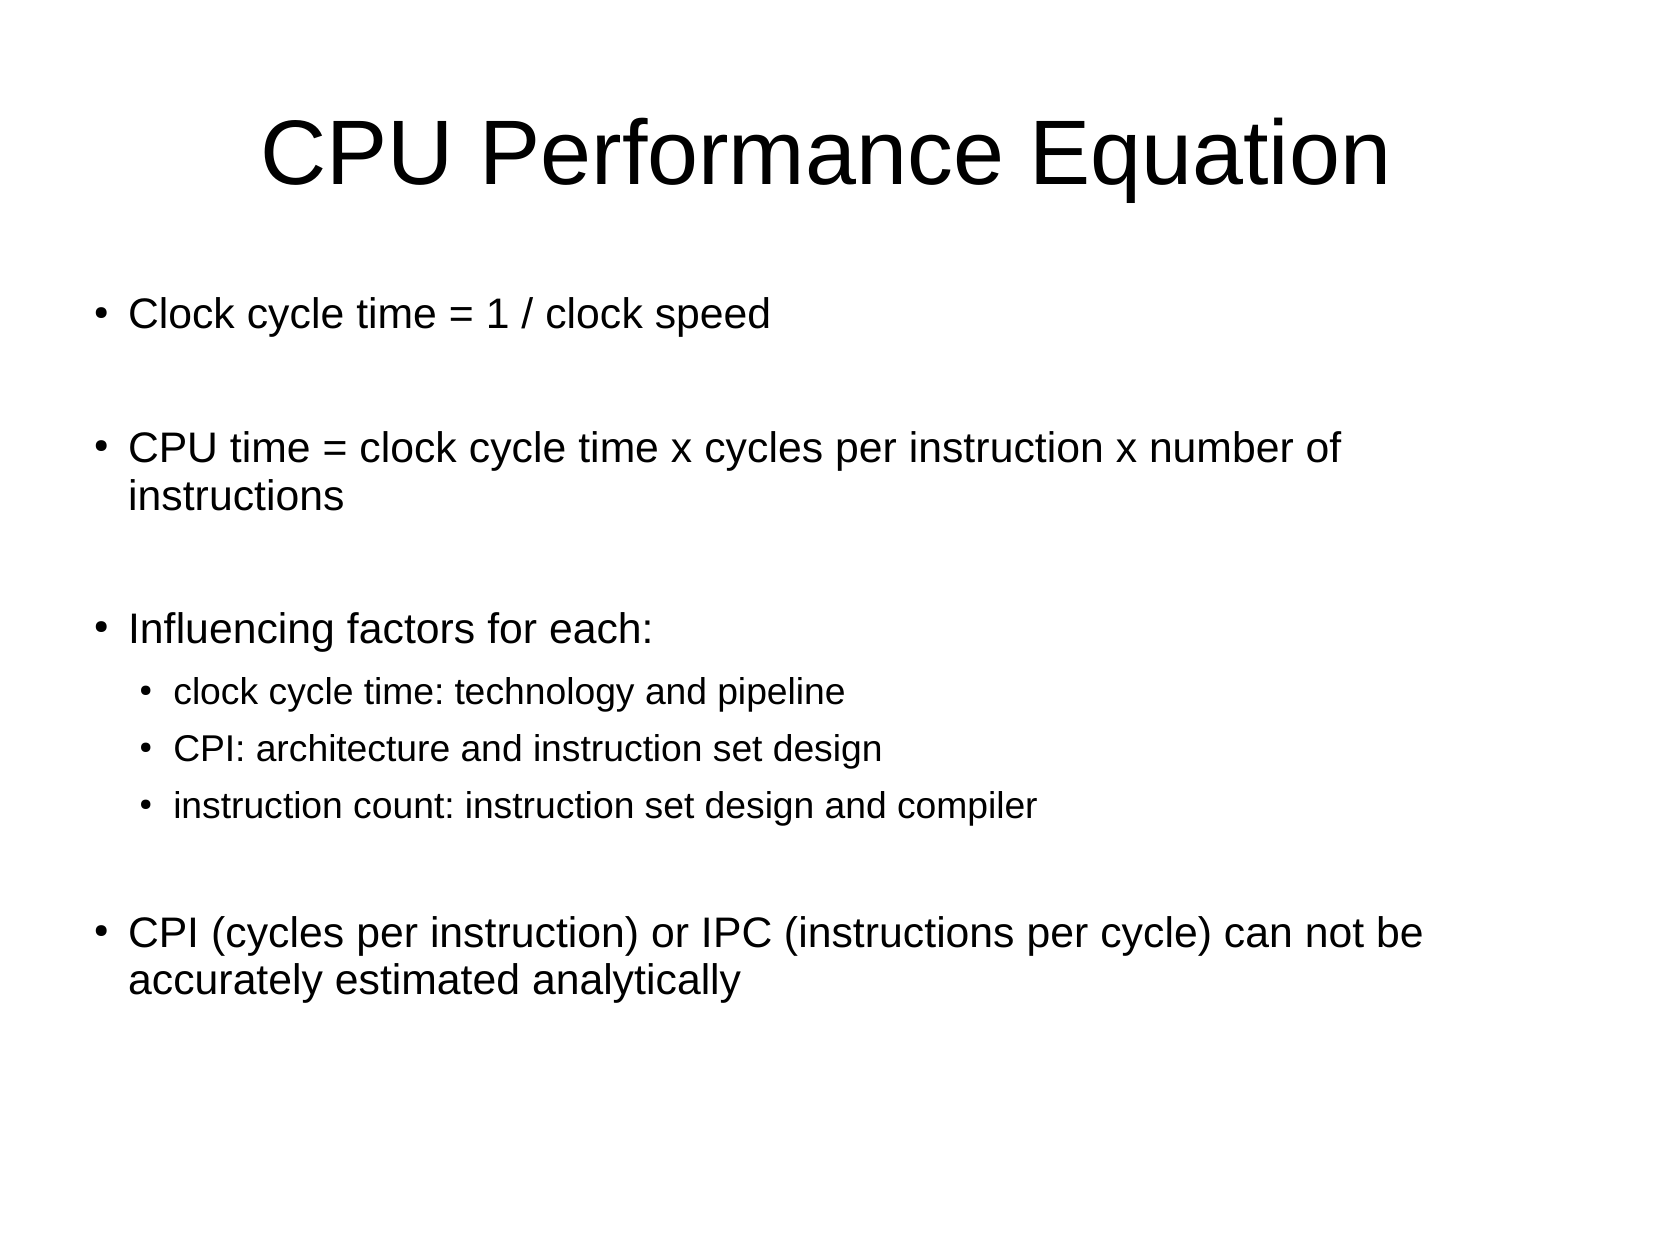

# CPU Performance Equation
Clock cycle time = 1 / clock speed
CPU time = clock cycle time x cycles per instruction x number of instructions
Influencing factors for each:
clock cycle time: technology and pipeline
CPI: architecture and instruction set design
instruction count: instruction set design and compiler
CPI (cycles per instruction) or IPC (instructions per cycle) can not be accurately estimated analytically